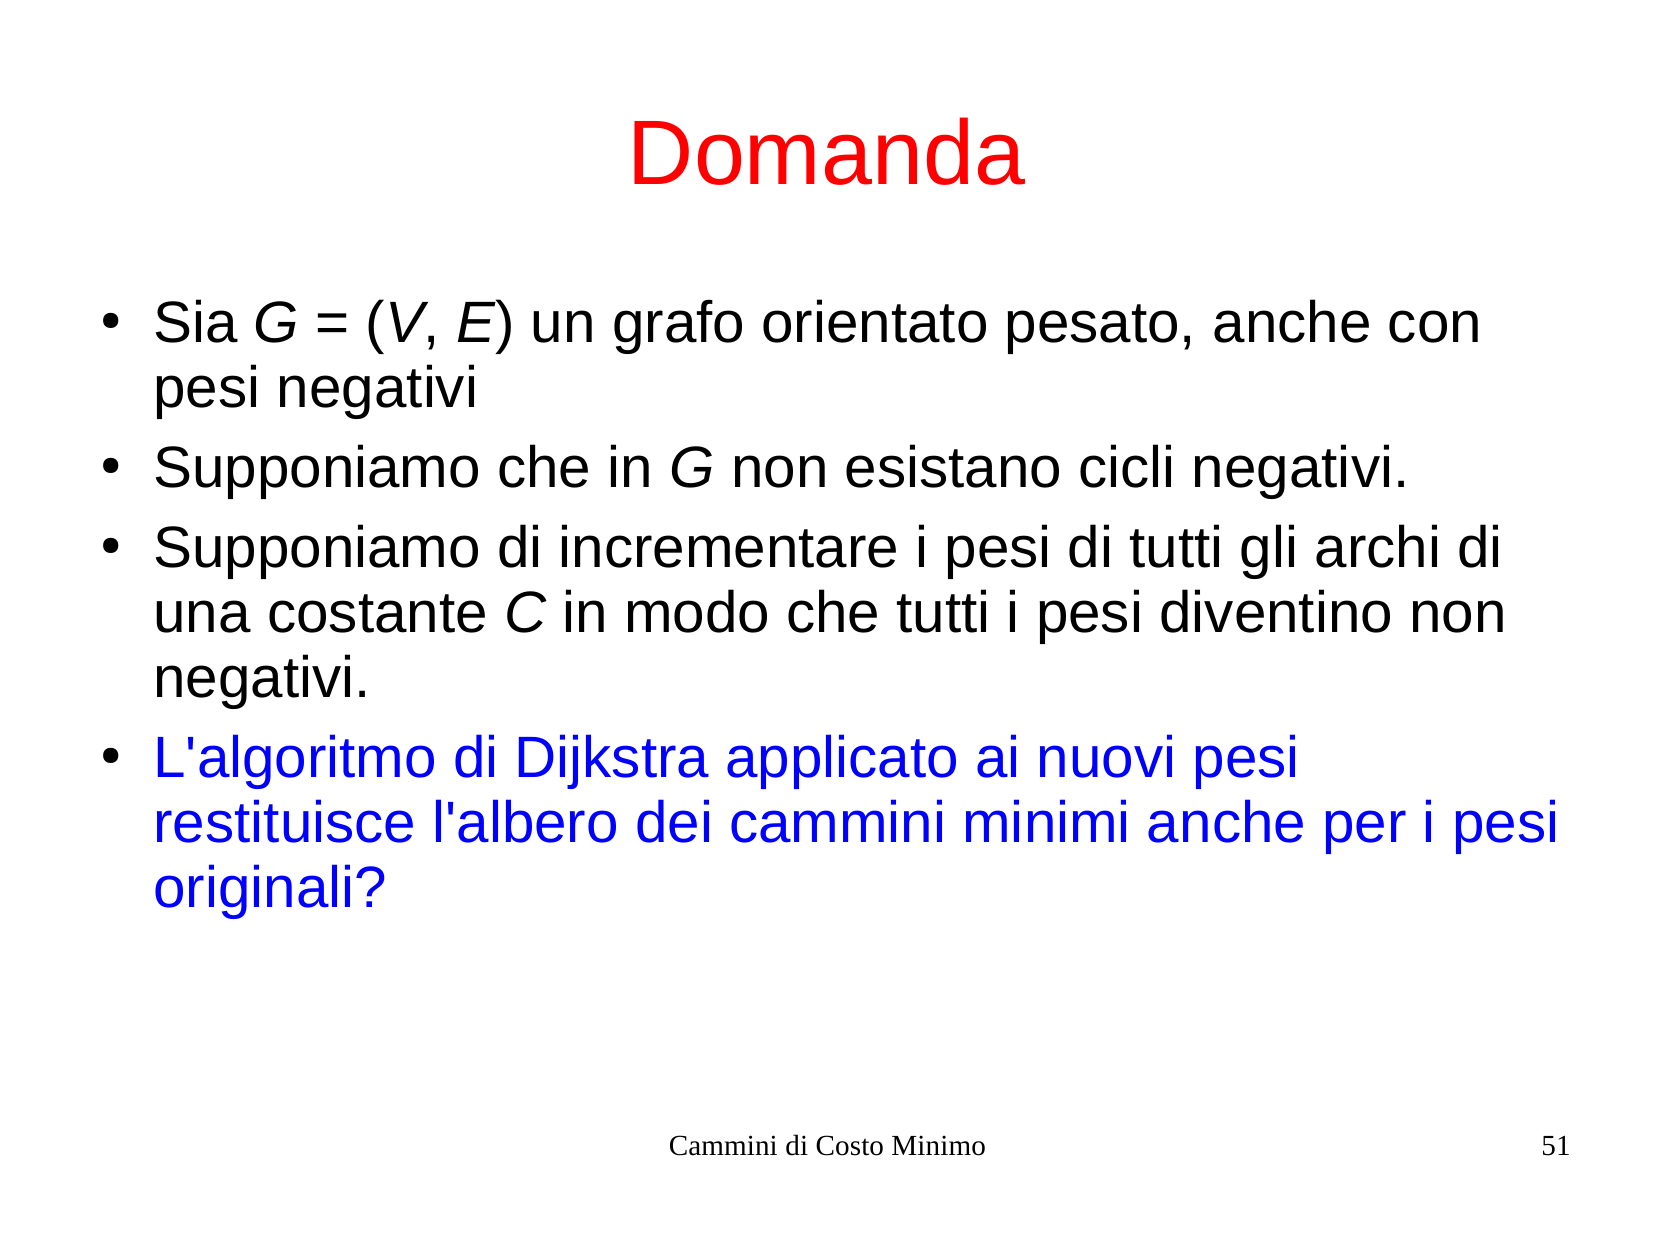

# Domanda
Sia G = (V, E) un grafo orientato pesato, anche con pesi negativi
Supponiamo che in G non esistano cicli negativi.
Supponiamo di incrementare i pesi di tutti gli archi di una costante C in modo che tutti i pesi diventino non negativi.
L'algoritmo di Dijkstra applicato ai nuovi pesi restituisce l'albero dei cammini minimi anche per i pesi originali?
Cammini di Costo Minimo
51